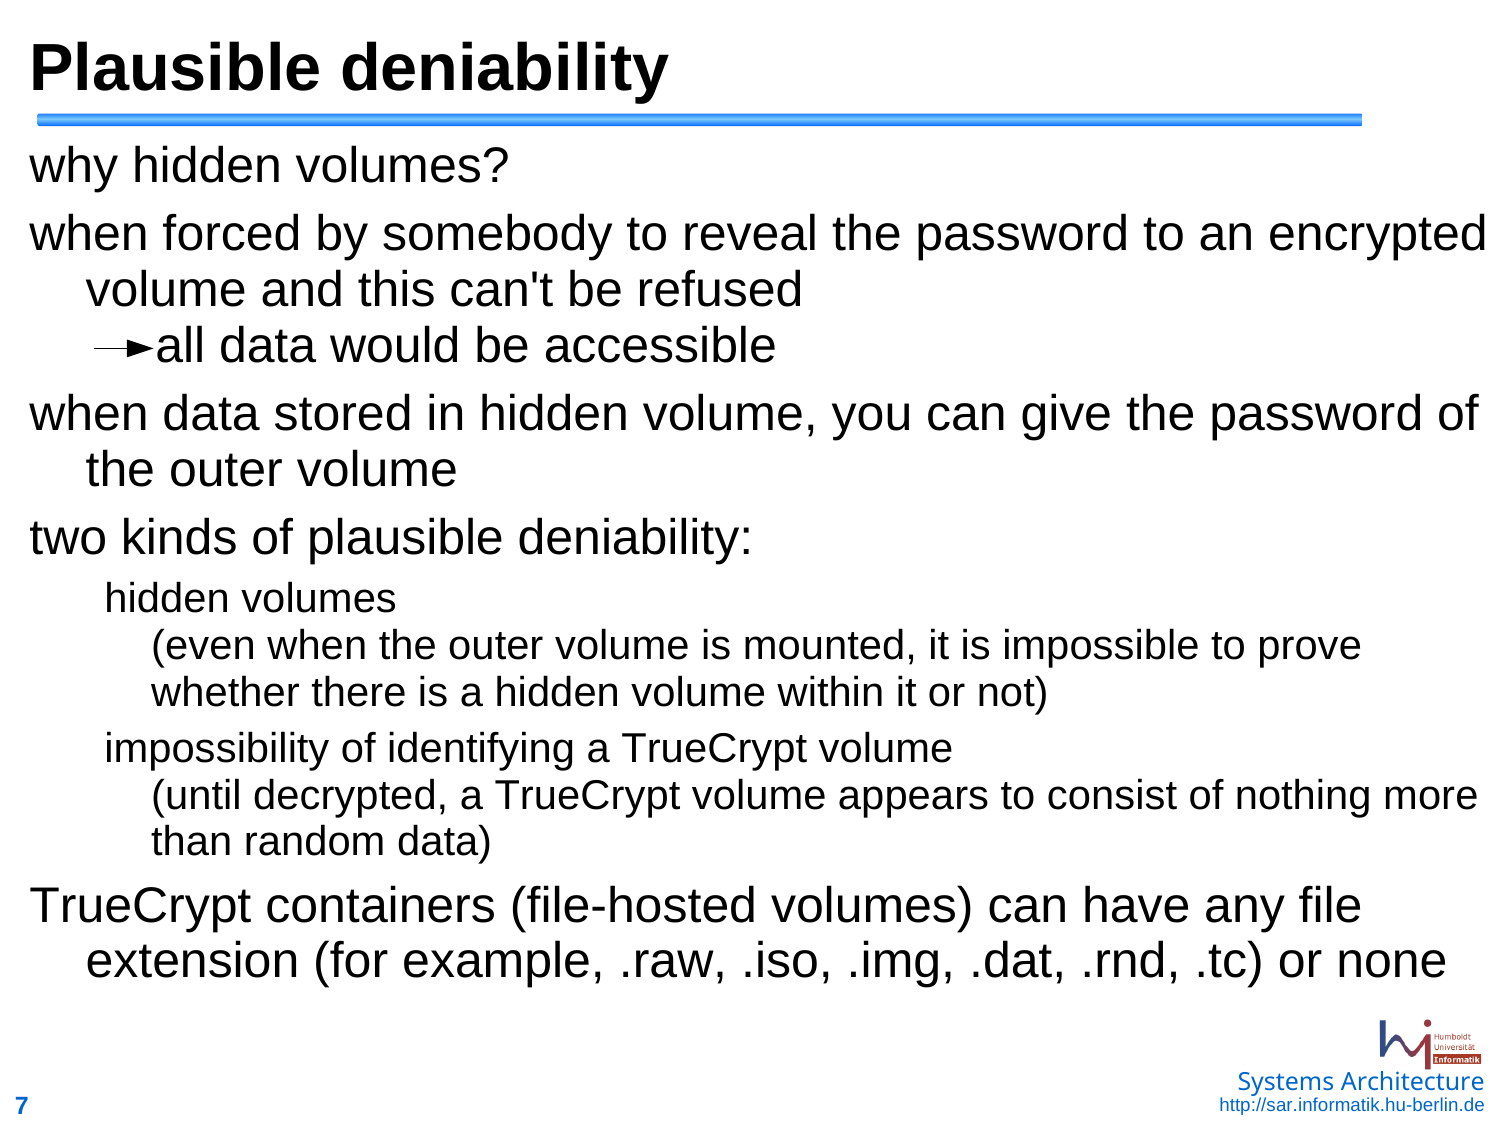

# Plausible deniability
why hidden volumes?
when forced by somebody to reveal the password to an encrypted volume and this can't be refused
 all data would be accessible
when data stored in hidden volume, you can give the password of the outer volume
two kinds of plausible deniability:
hidden volumes
(even when the outer volume is mounted, it is impossible to prove whether there is a hidden volume within it or not)
impossibility of identifying a TrueCrypt volume
(until decrypted, a TrueCrypt volume appears to consist of nothing more than random data)
TrueCrypt containers (file-hosted volumes) can have any file extension (for example, .raw, .iso, .img, .dat, .rnd, .tc) or none